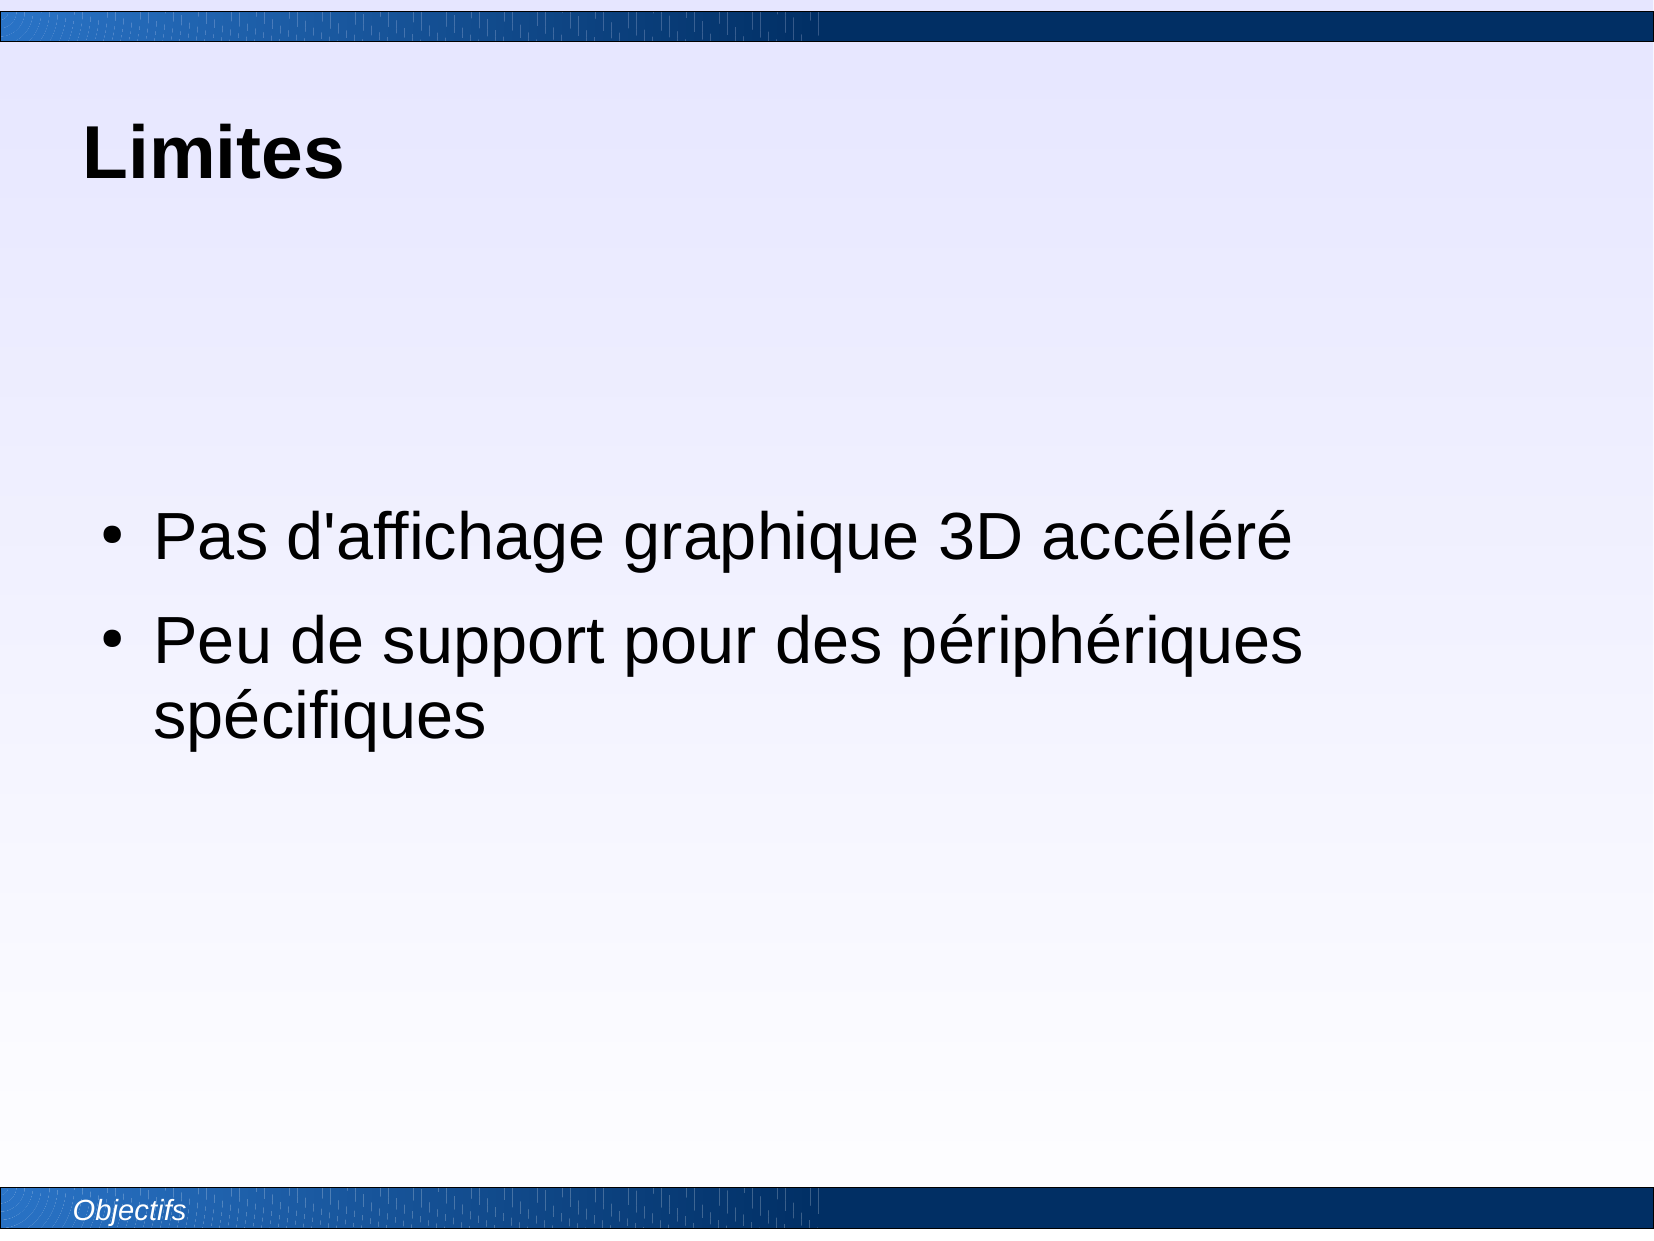

# Limites
Pas d'affichage graphique 3D accéléré
Peu de support pour des périphériques spécifiques
Objectifs